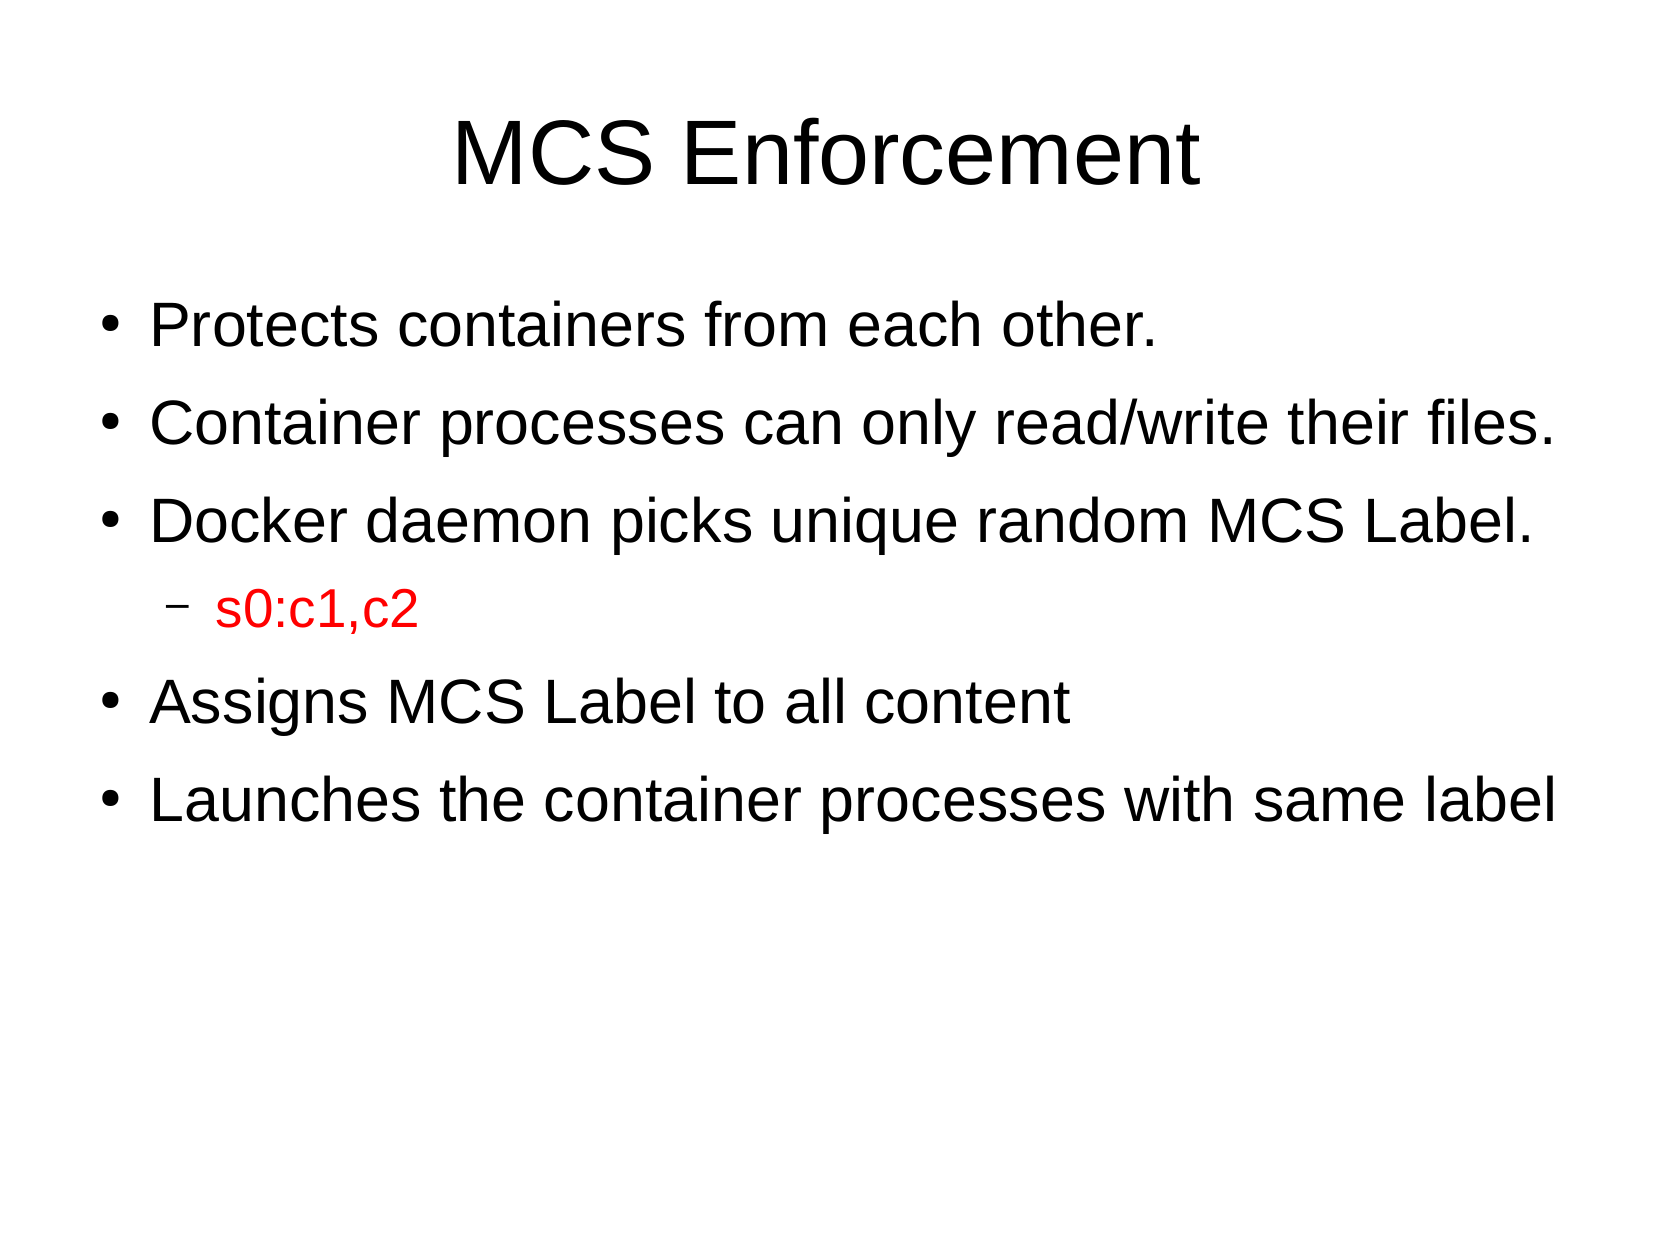

# MCS Enforcement
Protects containers from each other.
Container processes can only read/write their files.
Docker daemon picks unique random MCS Label.
s0:c1,c2
Assigns MCS Label to all content
Launches the container processes with same label